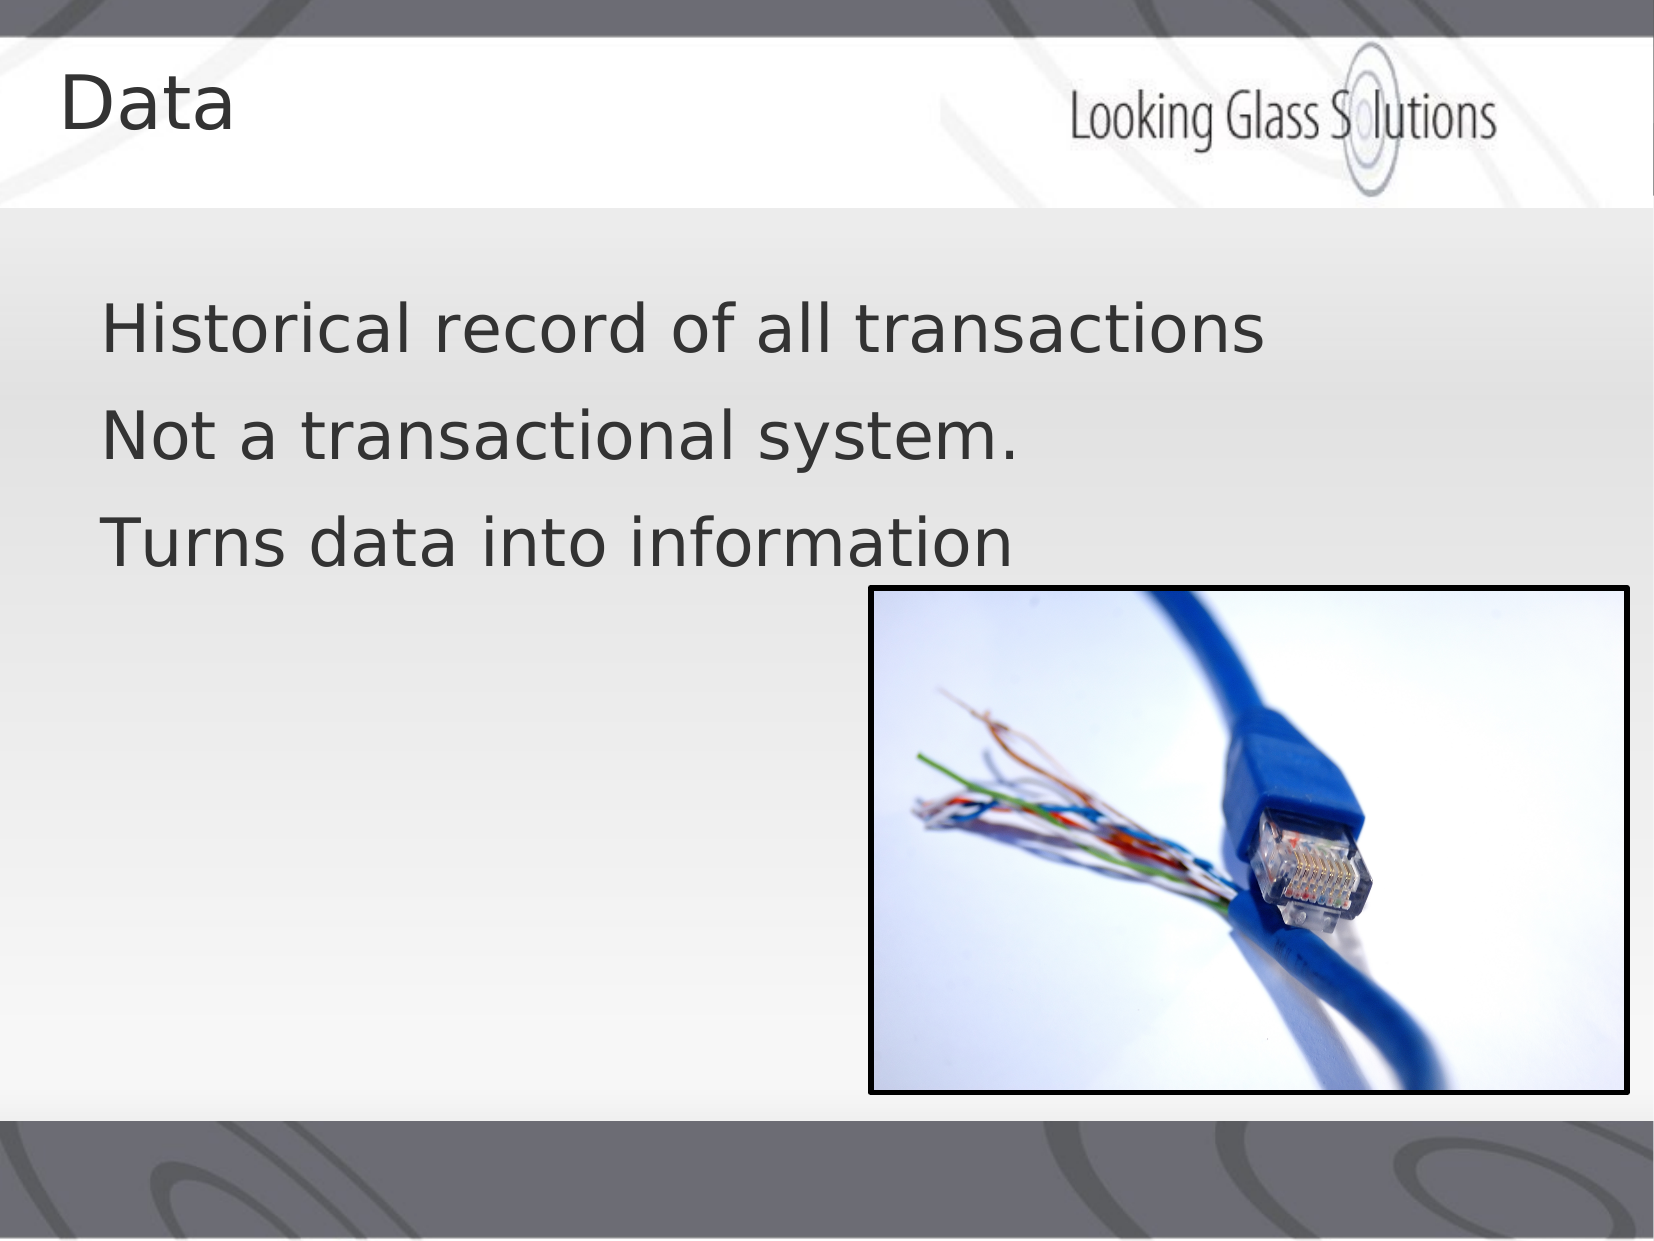

# Data
Historical record of all transactions
Not a transactional system.
Turns data into information